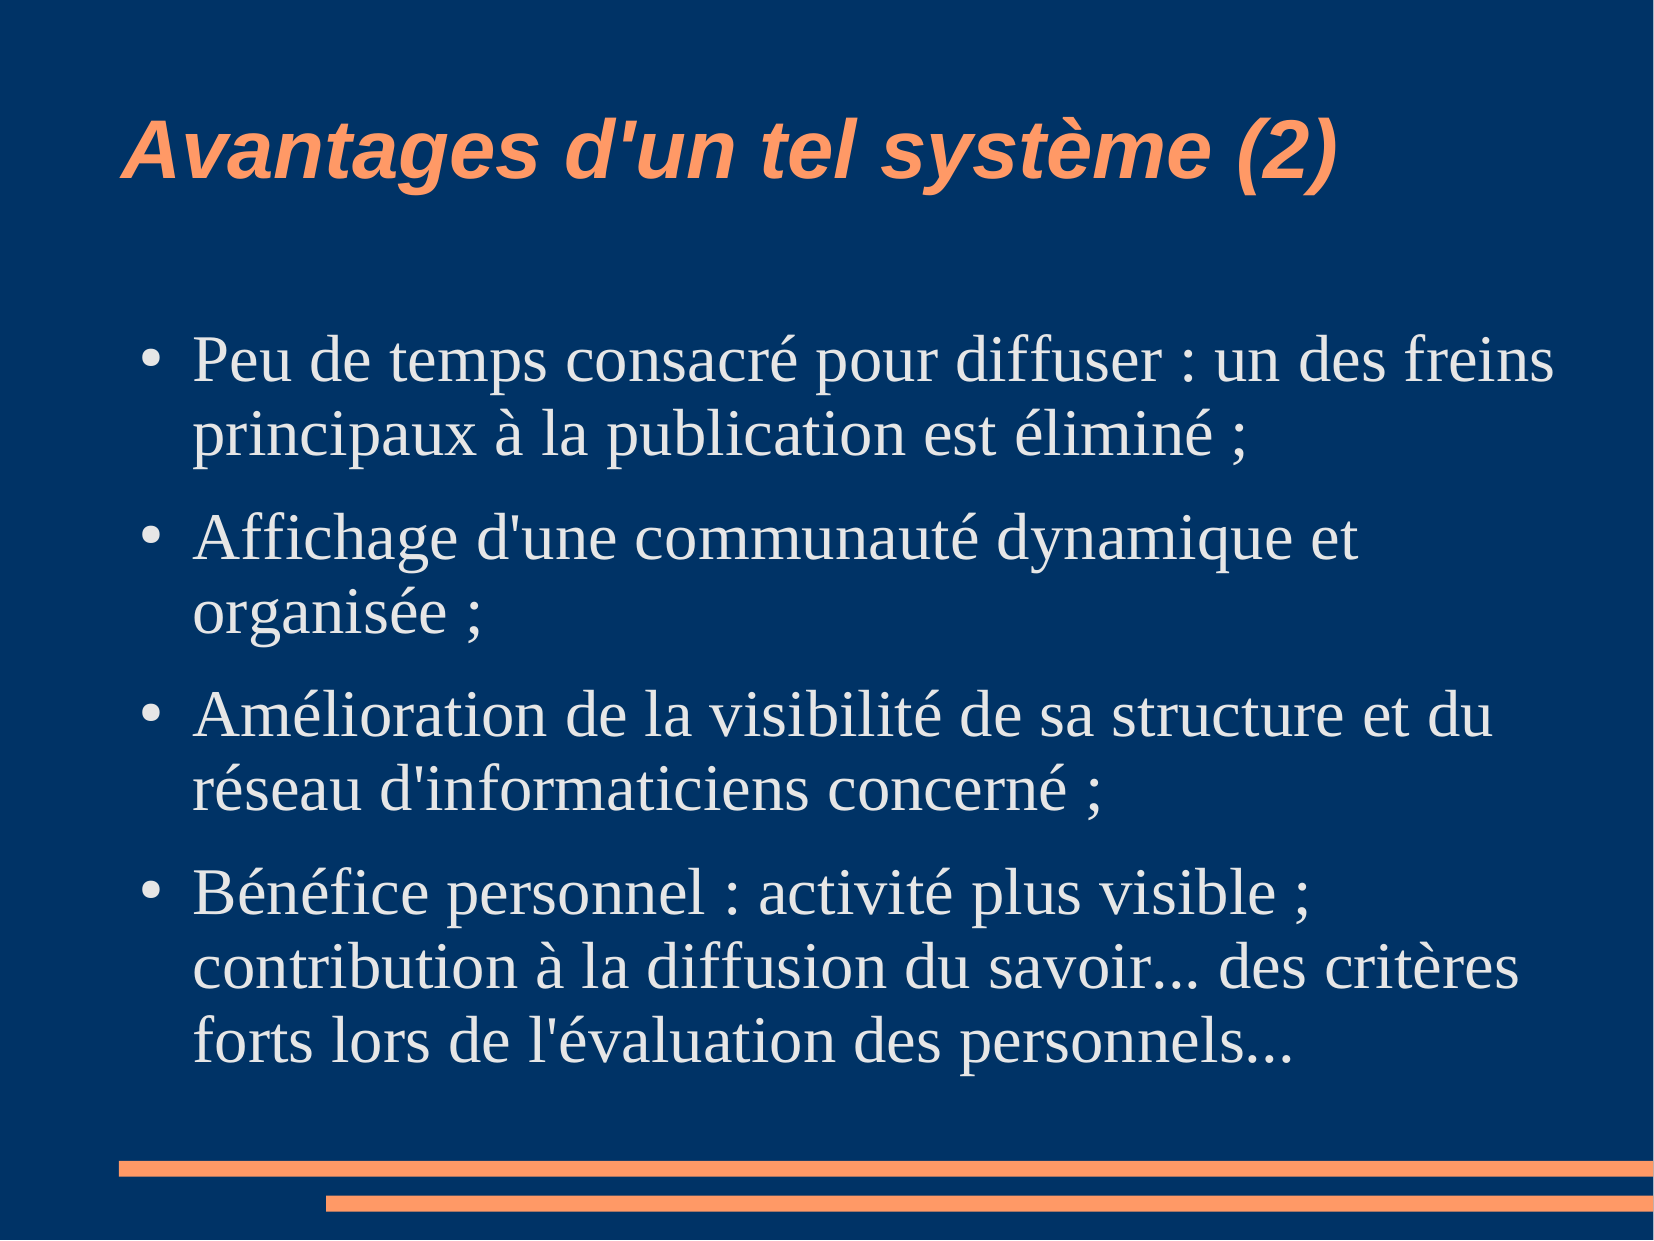

# Avantages d'un tel système (2)
Peu de temps consacré pour diffuser : un des freins principaux à la publication est éliminé ;
Affichage d'une communauté dynamique et organisée ;
Amélioration de la visibilité de sa structure et du réseau d'informaticiens concerné ;
Bénéfice personnel : activité plus visible ; contribution à la diffusion du savoir... des critères forts lors de l'évaluation des personnels...